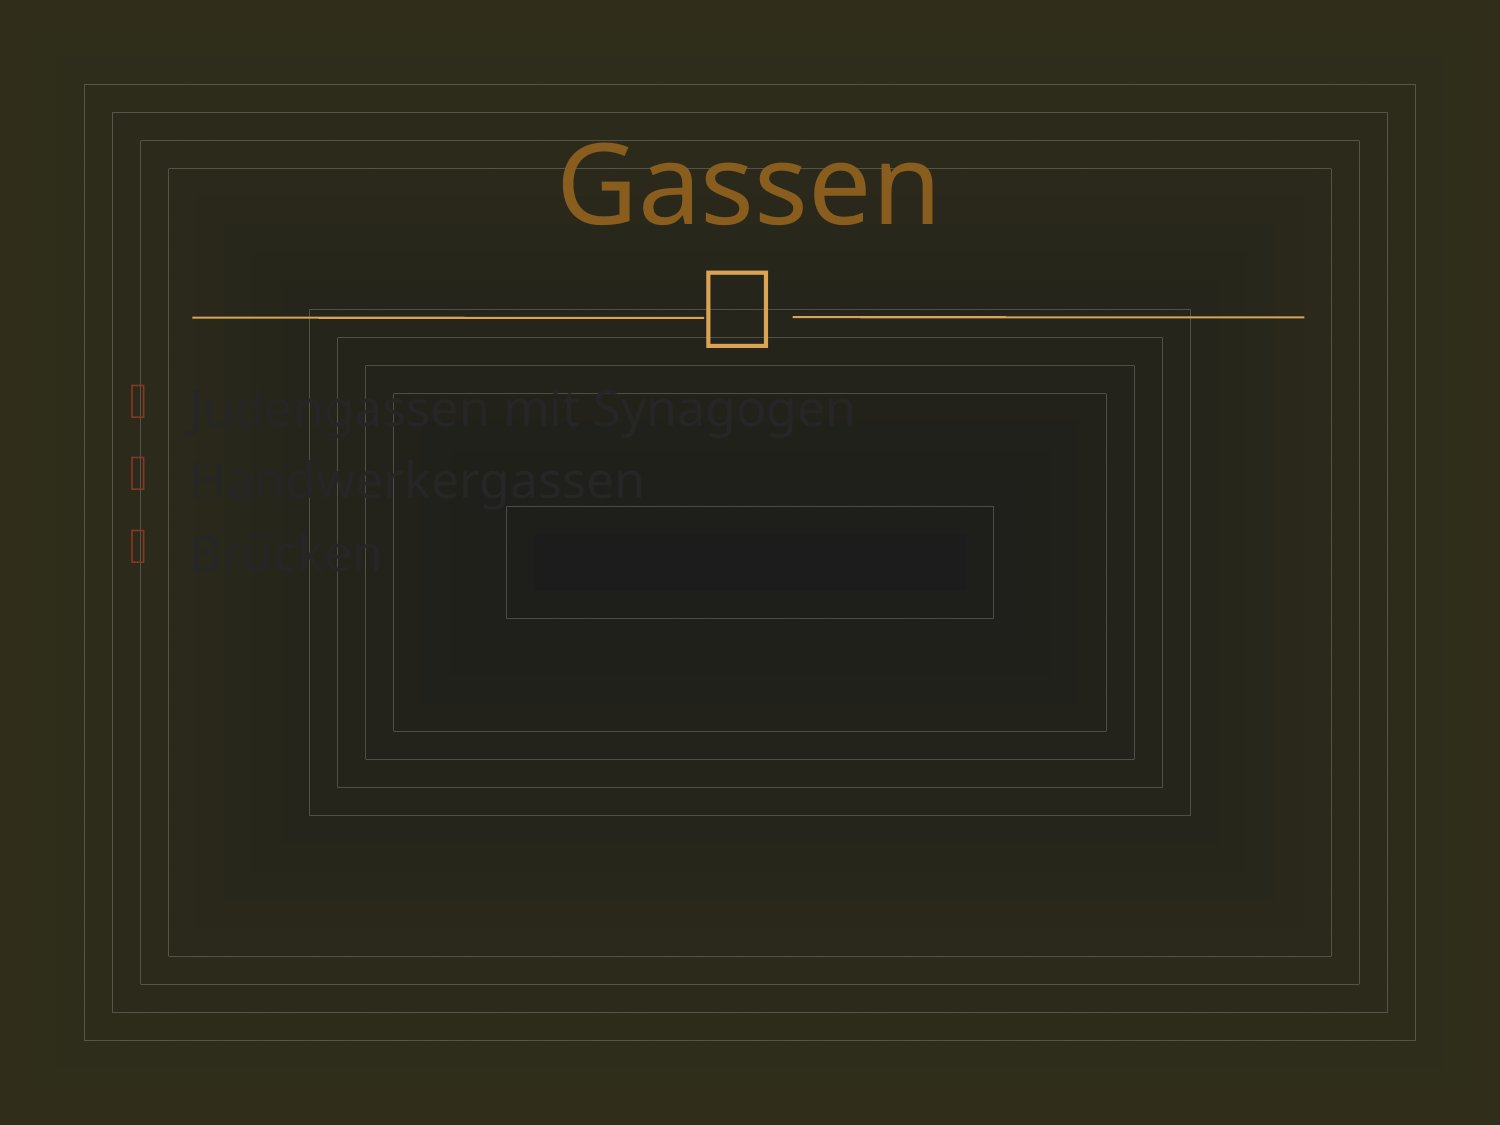

Gassen
# Judengassen mit Synagogen
Handwerkergassen
Brücken